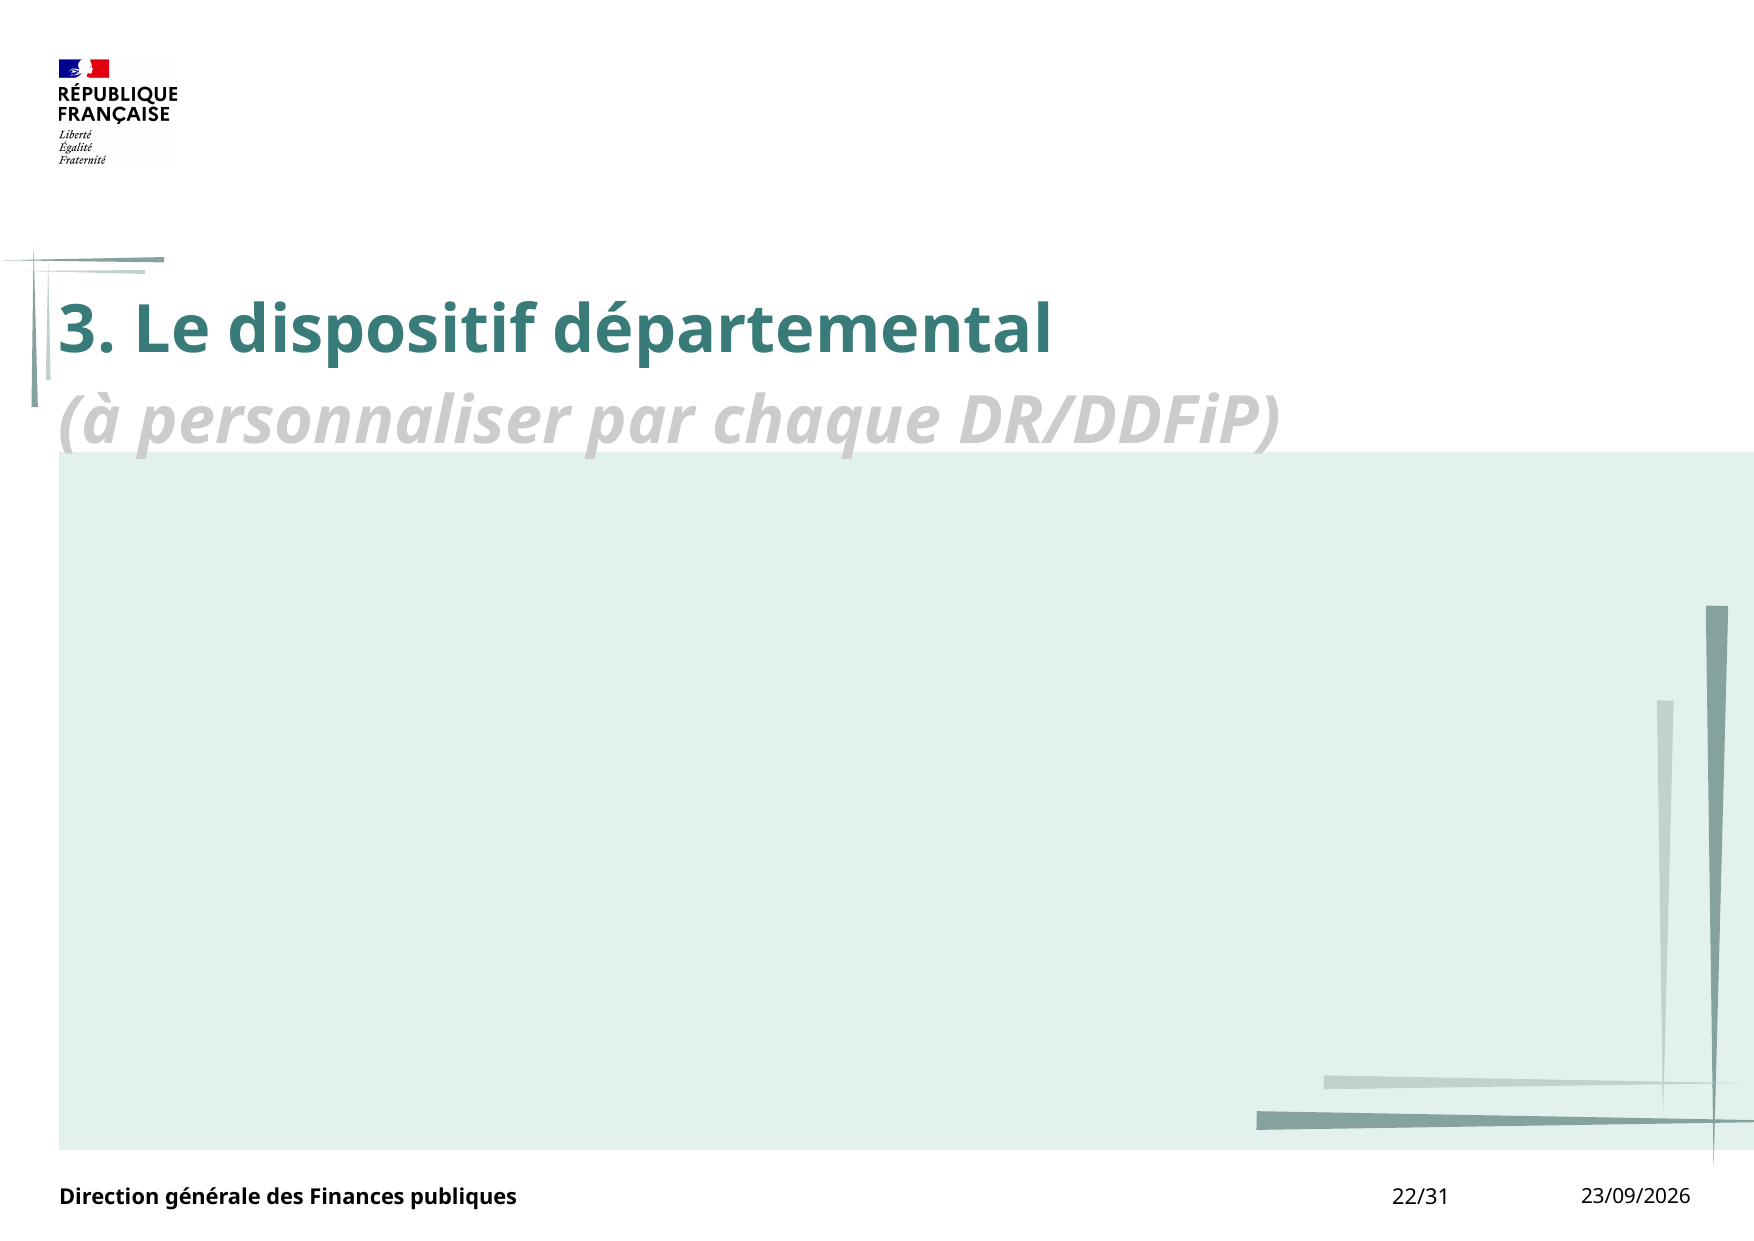

3. Le dispositif départemental
(à personnaliser par chaque DR/DDFiP)